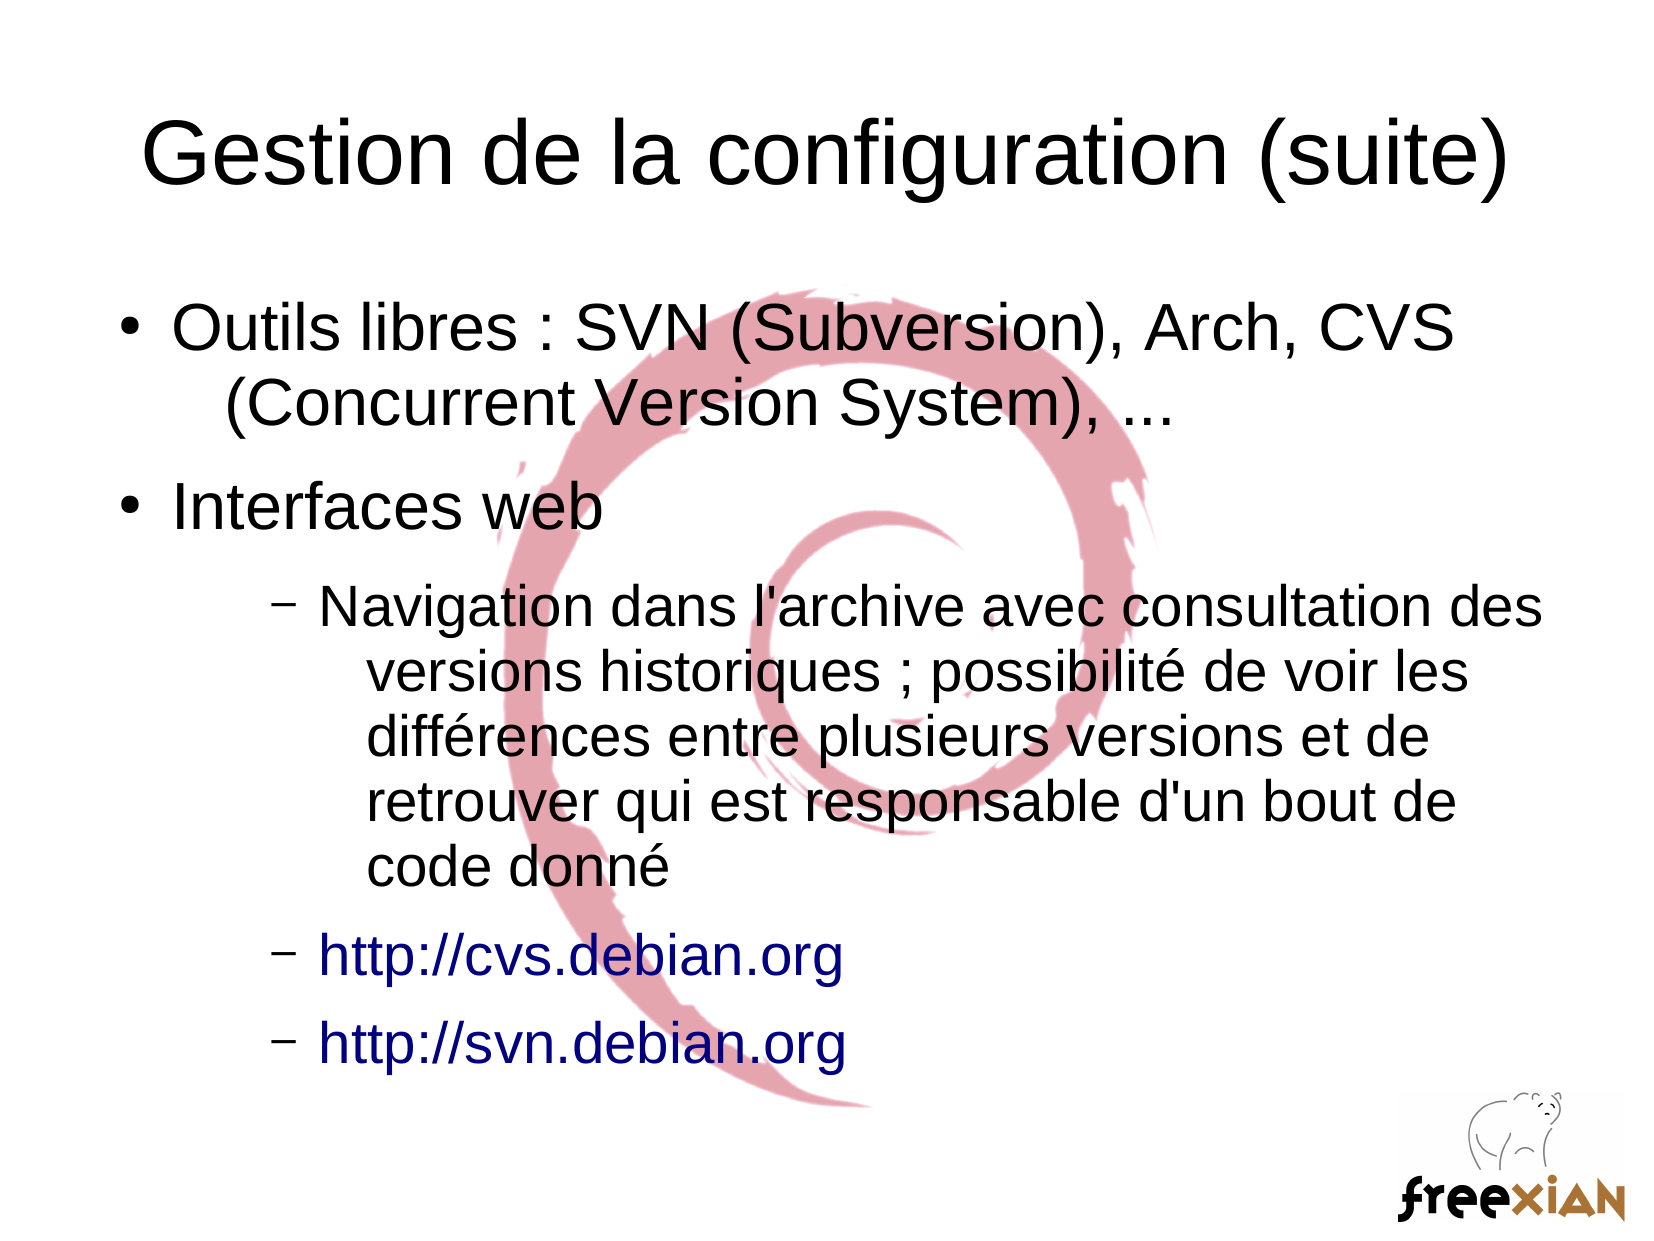

# Gestion de la configuration (suite)
Outils libres : SVN (Subversion), Arch, CVS (Concurrent Version System), ...
Interfaces web
Navigation dans l'archive avec consultation des versions historiques ; possibilité de voir les différences entre plusieurs versions et de retrouver qui est responsable d'un bout de code donné
http://cvs.debian.org
http://svn.debian.org